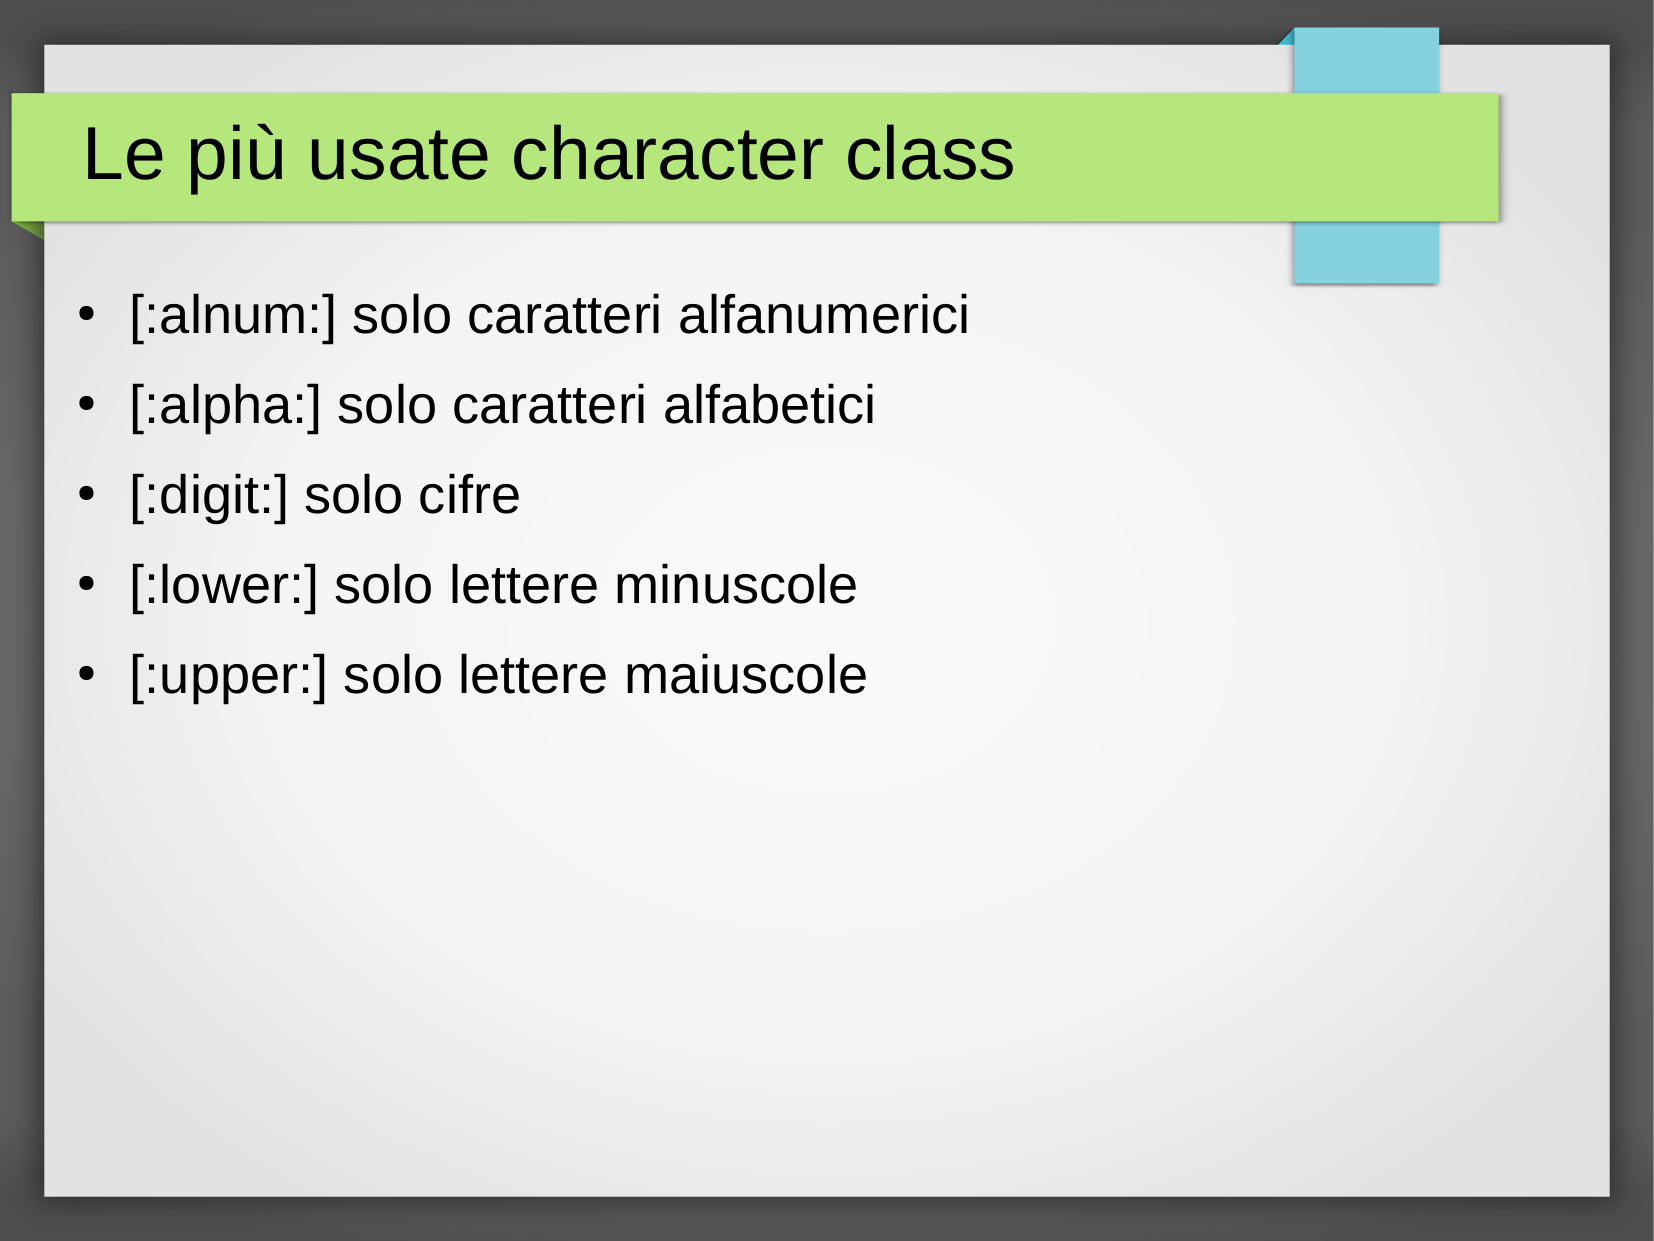

# Le più usate character class
[:alnum:] solo caratteri alfanumerici
[:alpha:] solo caratteri alfabetici
[:digit:] solo cifre
[:lower:] solo lettere minuscole
[:upper:] solo lettere maiuscole